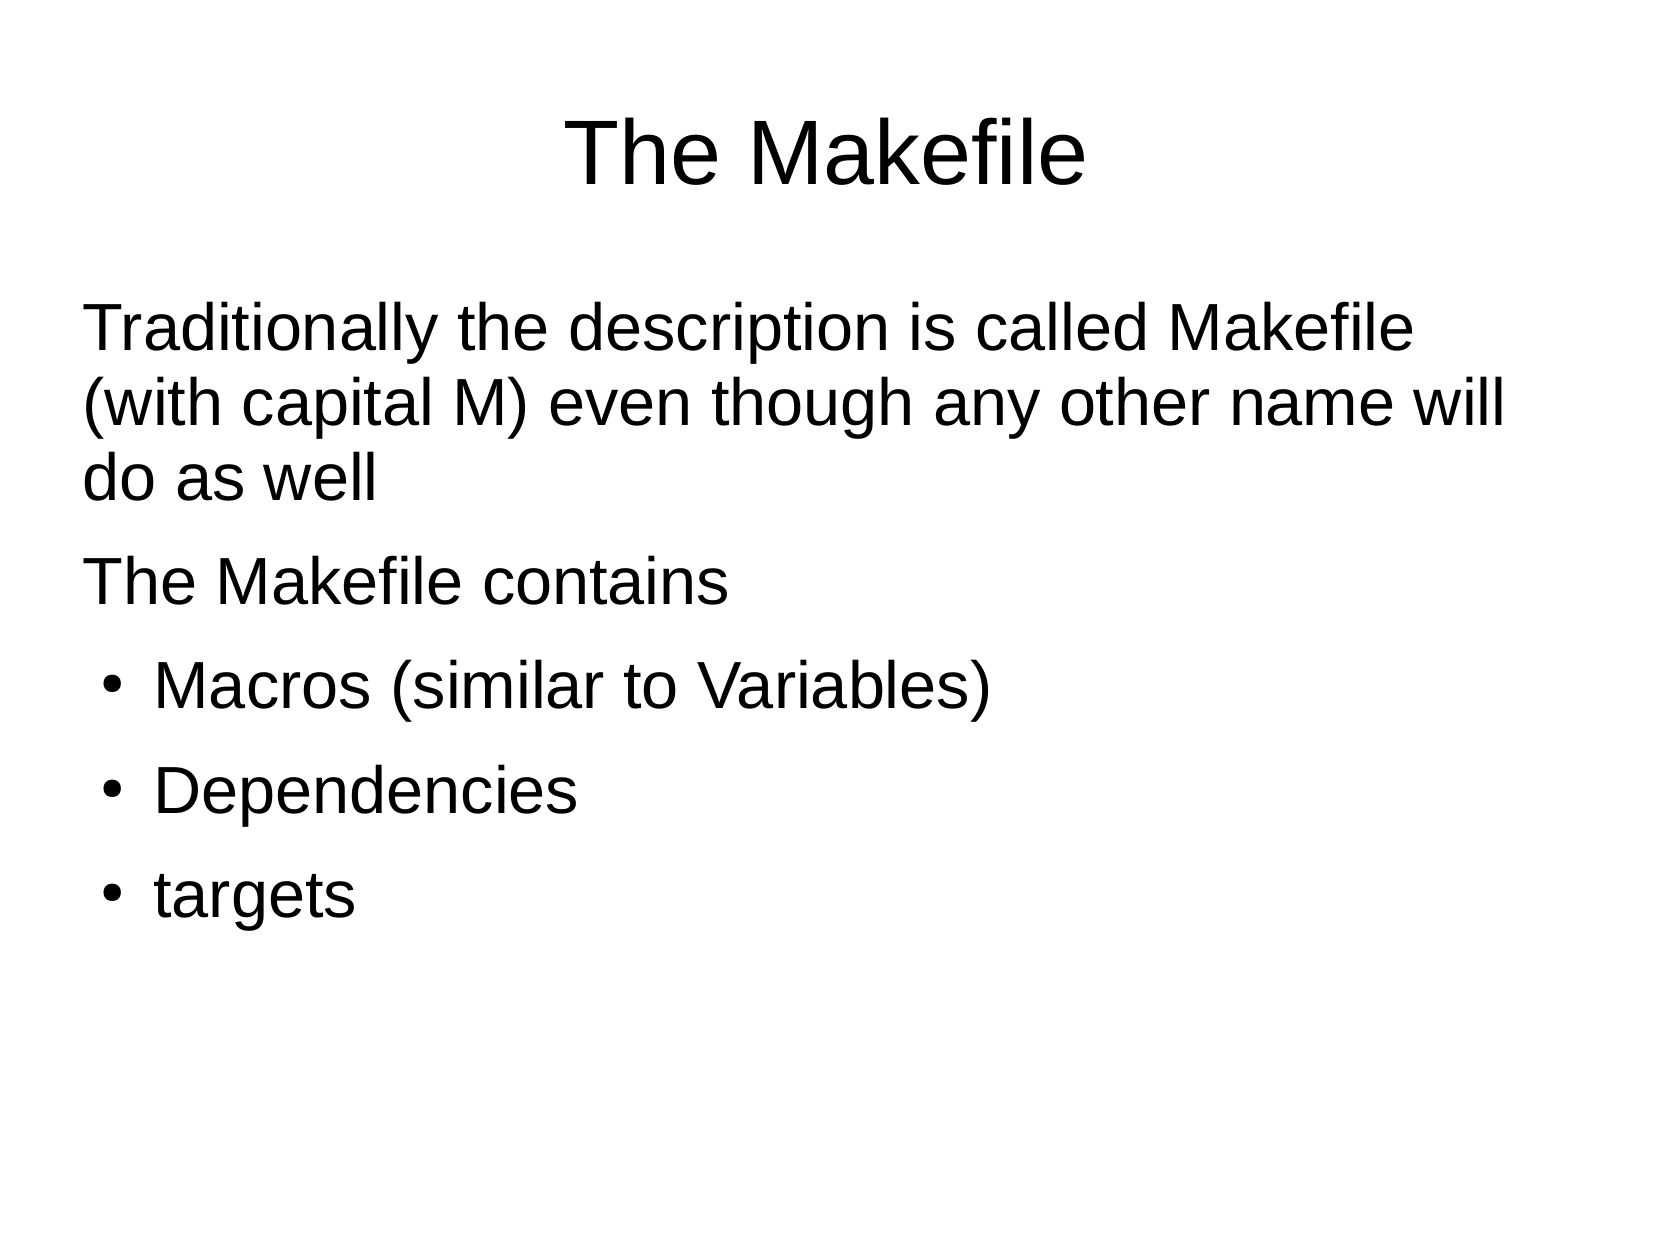

# The Makefile
Traditionally the description is called Makefile (with capital M) even though any other name will do as well
The Makefile contains
Macros (similar to Variables)
Dependencies
targets